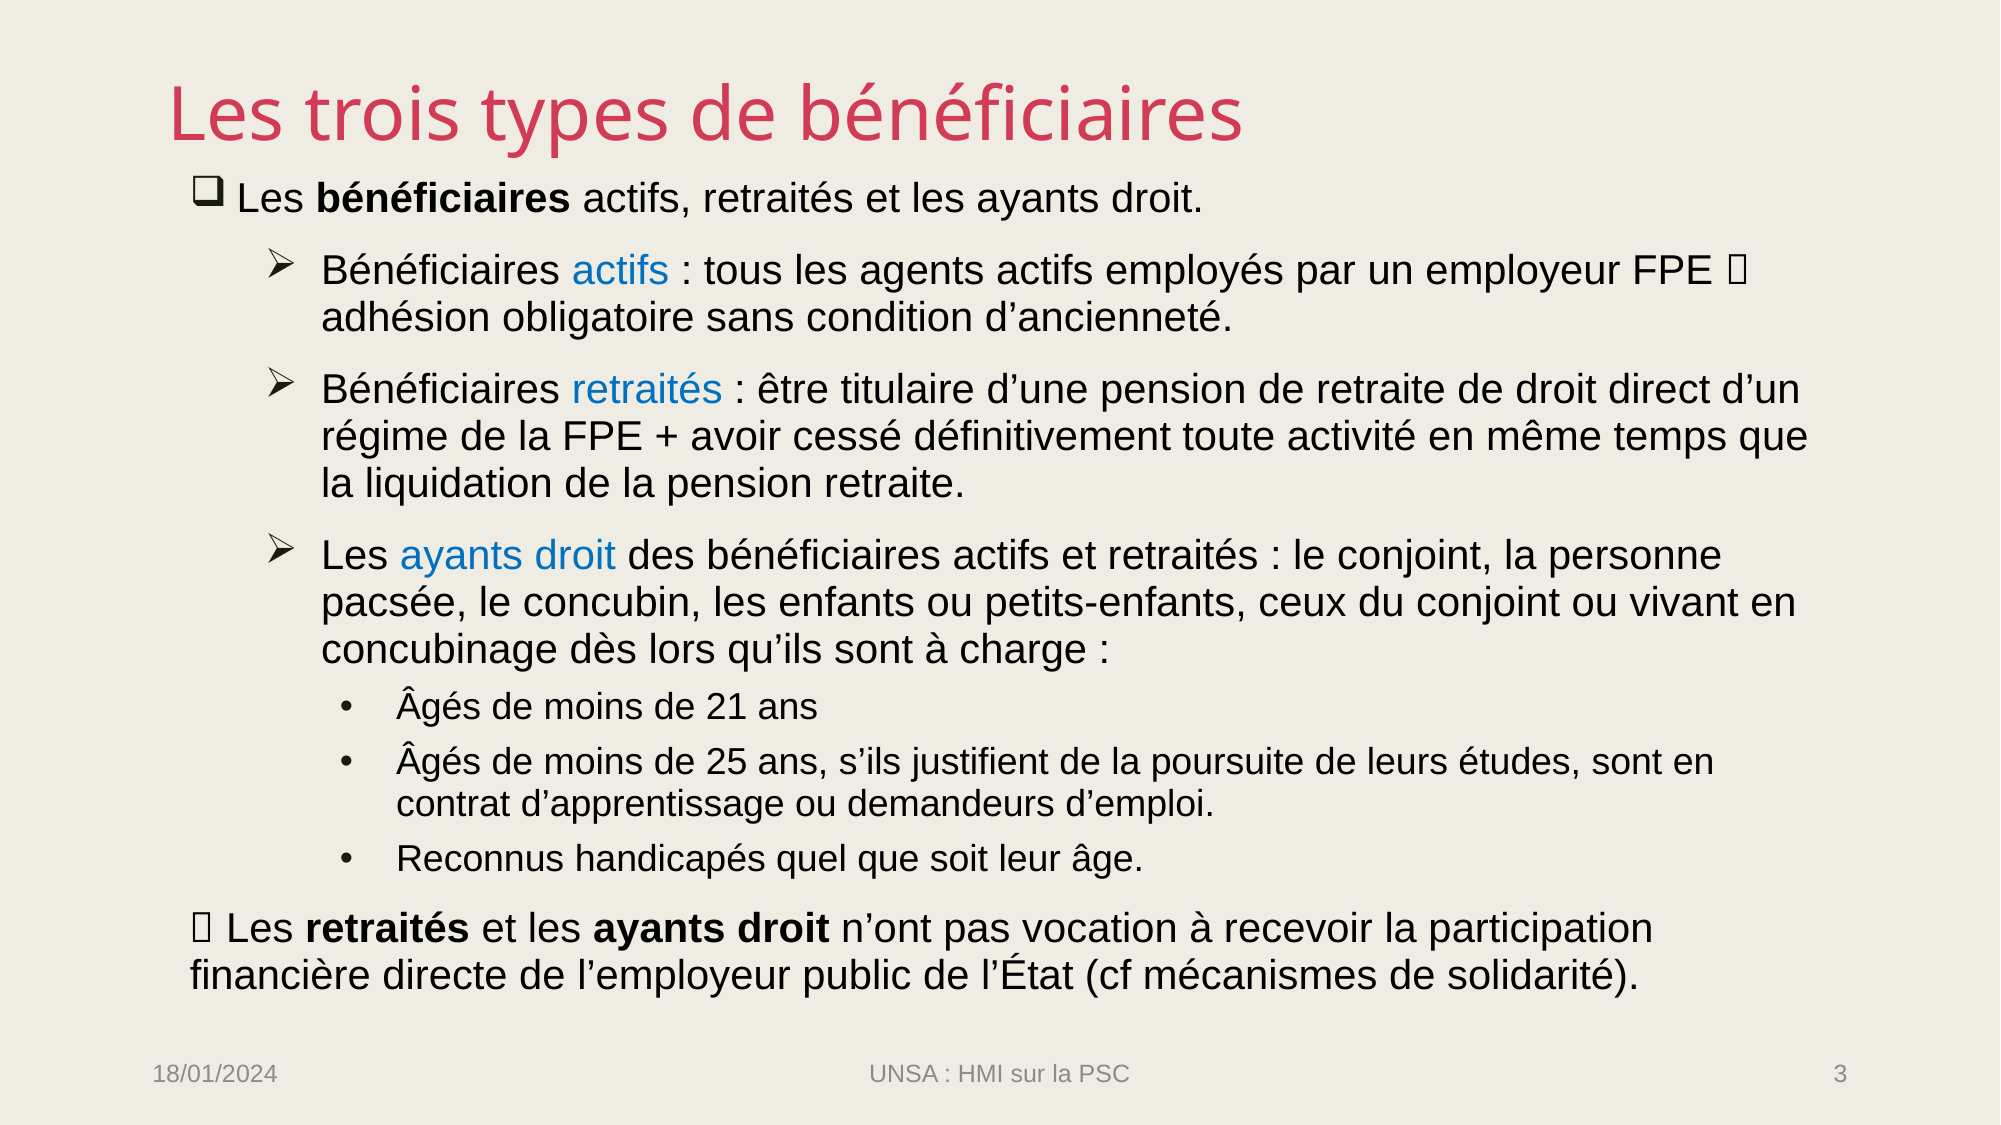

Les trois types de bénéficiaires
Les bénéficiaires actifs, retraités et les ayants droit.
Bénéficiaires actifs : tous les agents actifs employés par un employeur FPE  adhésion obligatoire sans condition d’ancienneté.
Bénéficiaires retraités : être titulaire d’une pension de retraite de droit direct d’un régime de la FPE + avoir cessé définitivement toute activité en même temps que la liquidation de la pension retraite.
Les ayants droit des bénéficiaires actifs et retraités : le conjoint, la personne pacsée, le concubin, les enfants ou petits-enfants, ceux du conjoint ou vivant en concubinage dès lors qu’ils sont à charge :
Âgés de moins de 21 ans
Âgés de moins de 25 ans, s’ils justifient de la poursuite de leurs études, sont en contrat d’apprentissage ou demandeurs d’emploi.
Reconnus handicapés quel que soit leur âge.
 Les retraités et les ayants droit n’ont pas vocation à recevoir la participation financière directe de l’employeur public de l’État (cf mécanismes de solidarité).
18/01/2024
UNSA : HMI sur la PSC